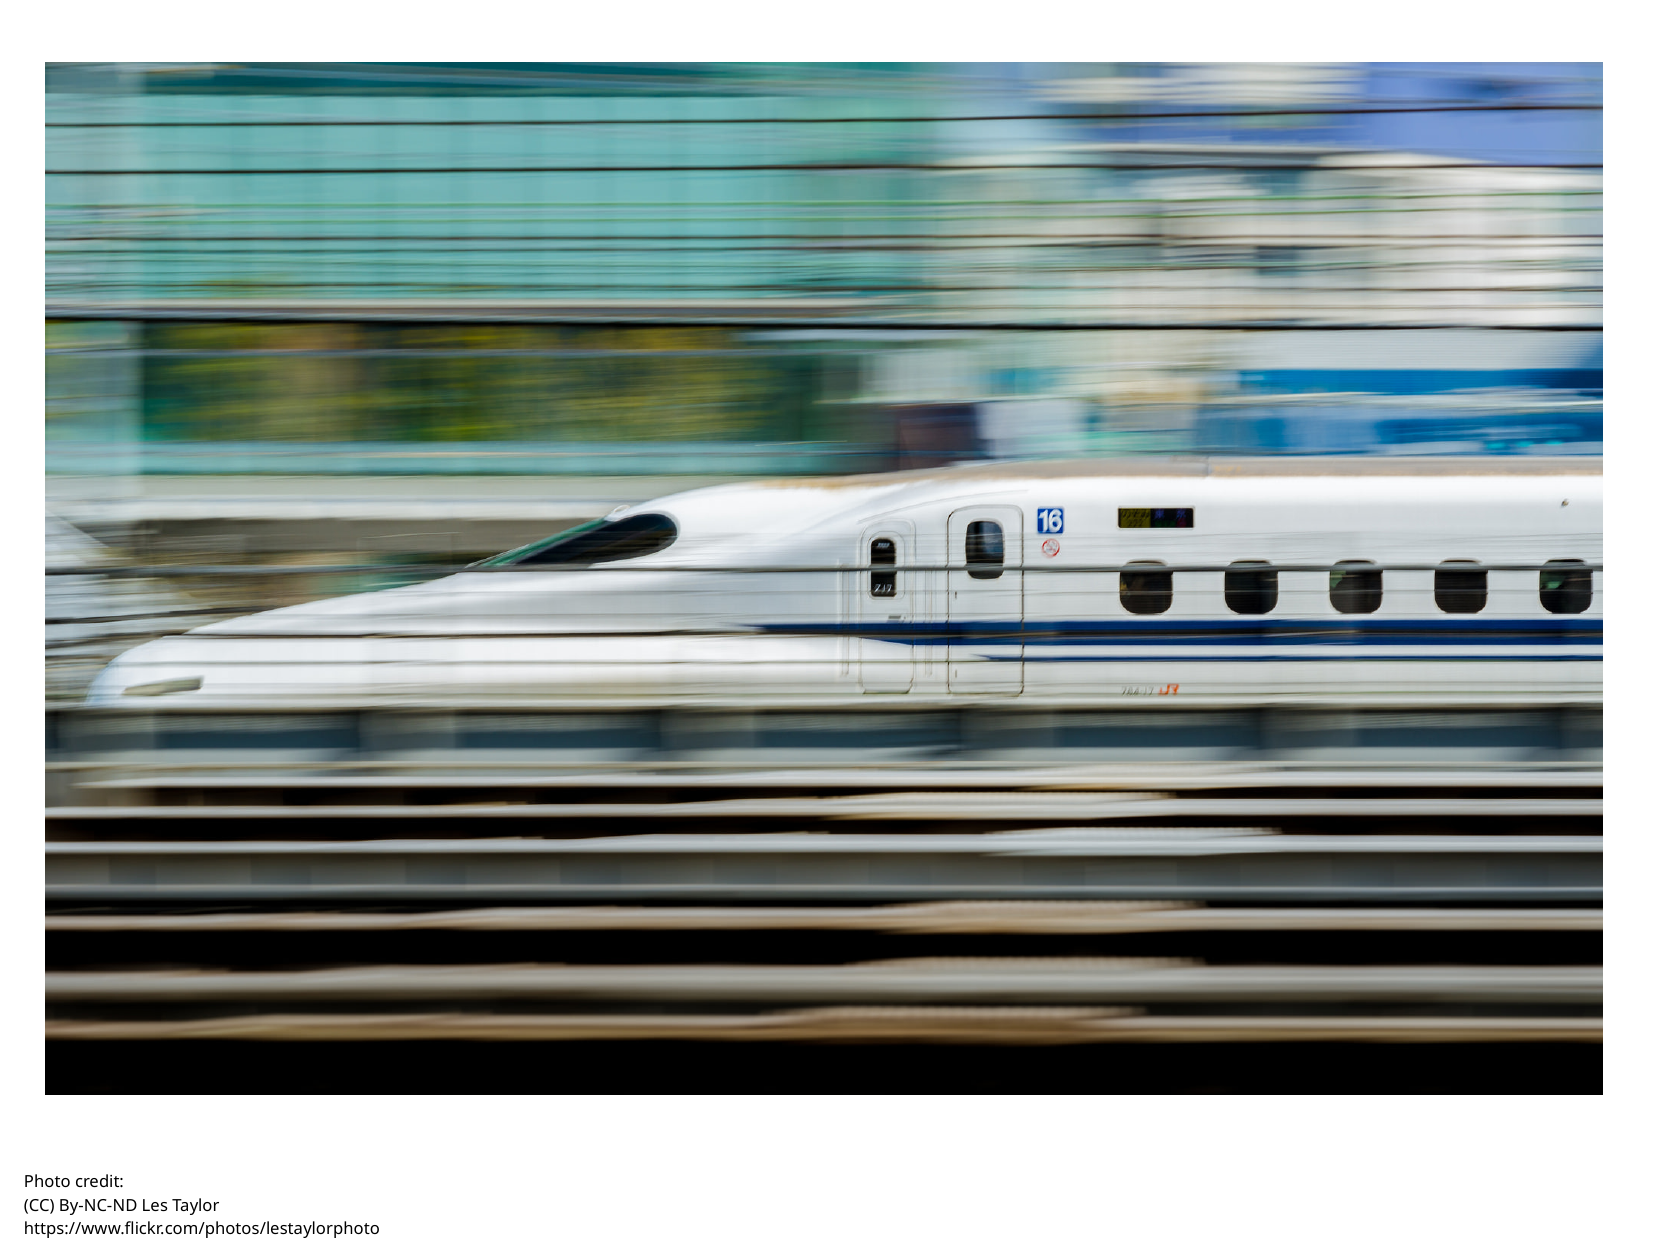

Photo credit:
(CC) By-NC-ND Les Taylor
https://www.flickr.com/photos/lestaylorphoto